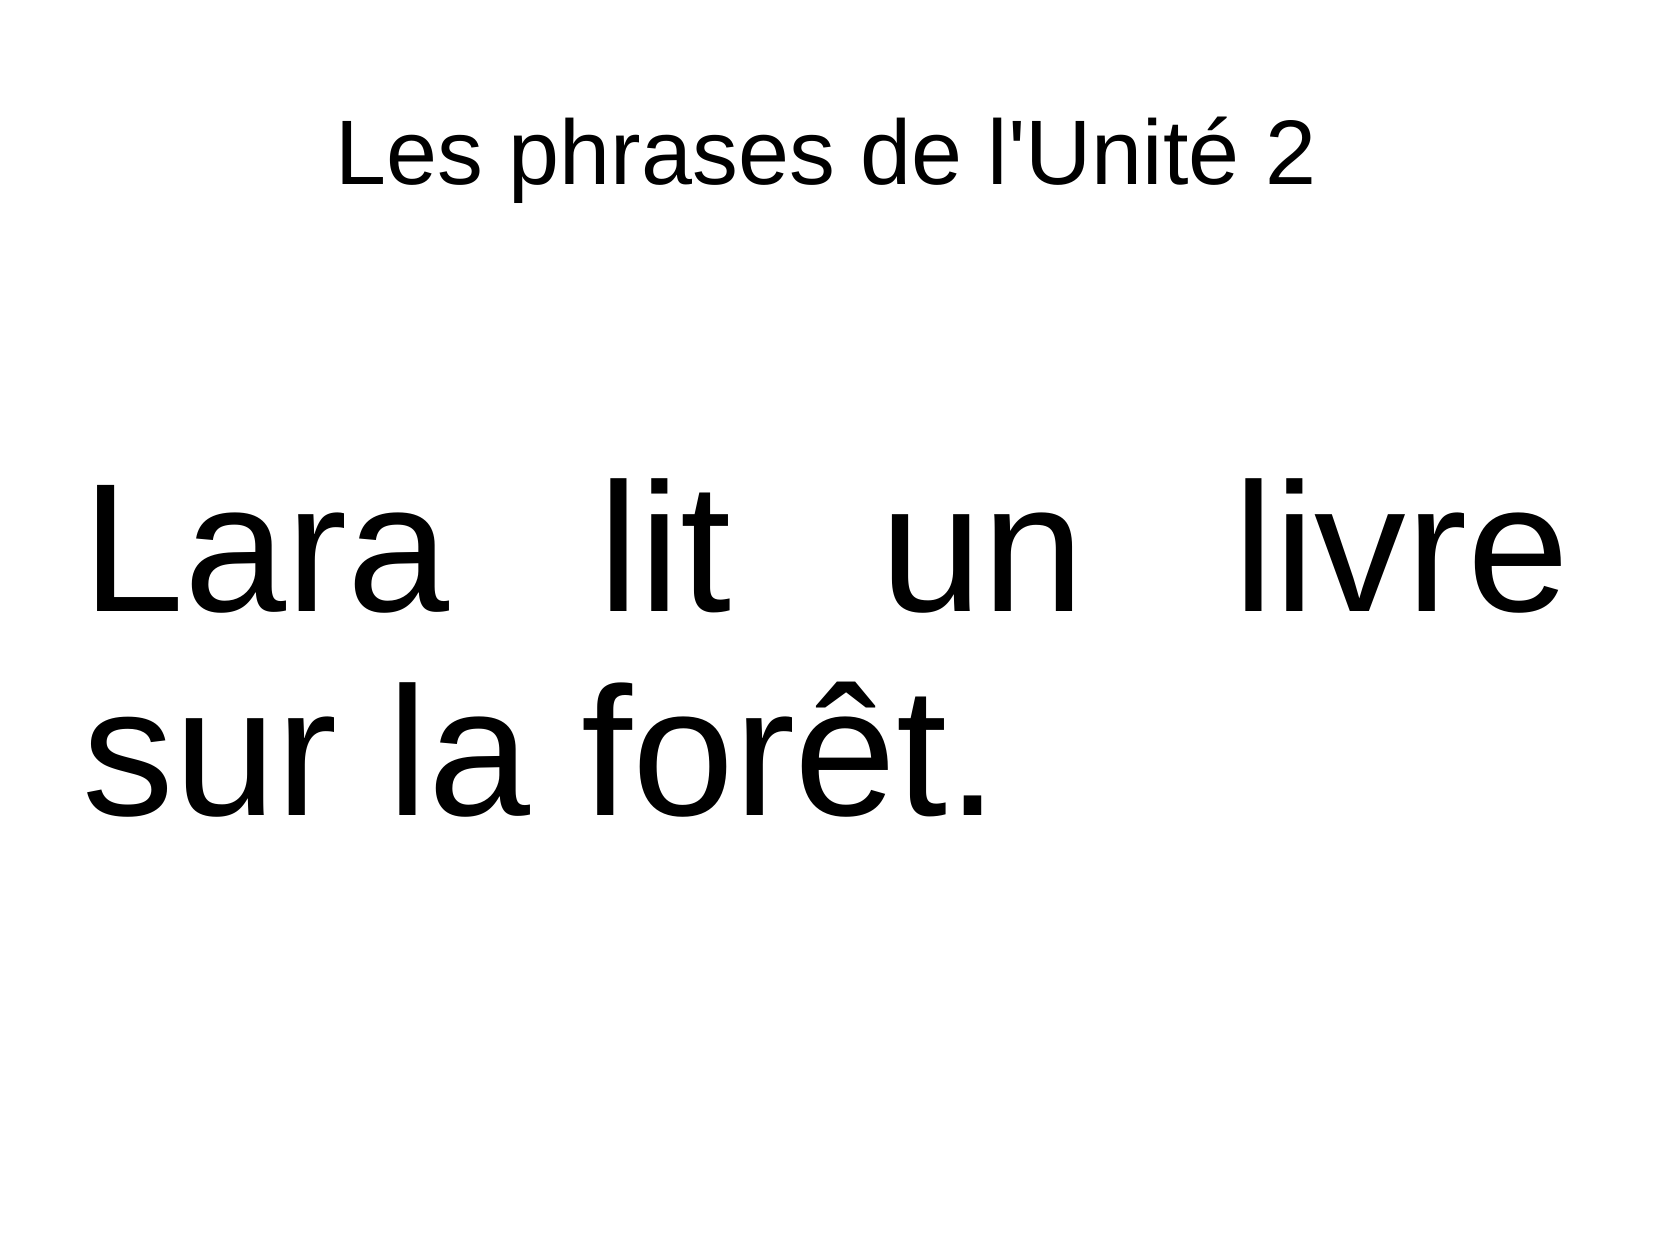

# Les phrases de l'Unité 2
Lara lit un livre sur la forêt.